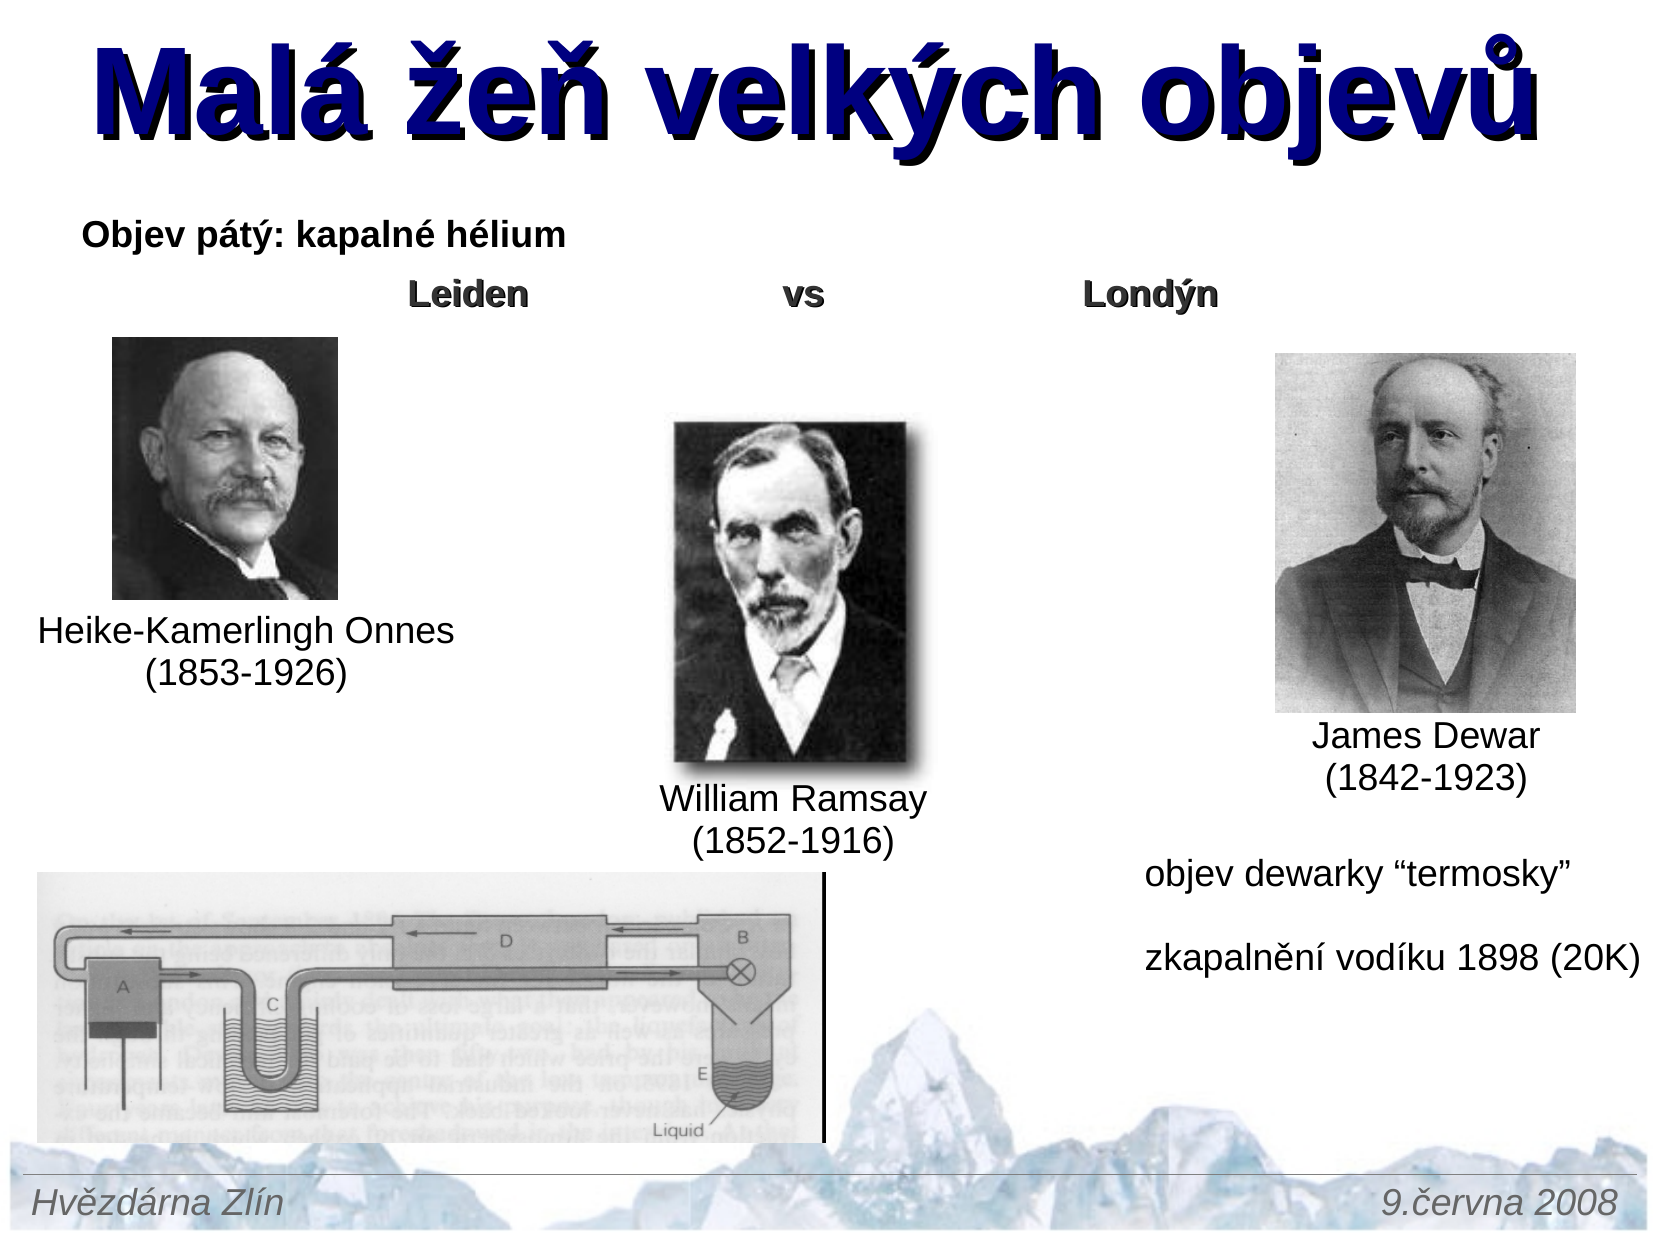

Malá žeň velkých objevů
Objev pátý: kapalné hélium
Leiden	 			vs 				Londýn
Heike-Kamerlingh Onnes
(1853-1926)
James Dewar
(1842-1923)
William Ramsay (1852-1916)
objev dewarky “termosky”
zkapalnění vodíku 1898 (20K)
Hvězdárna Zlín															9.června 2008